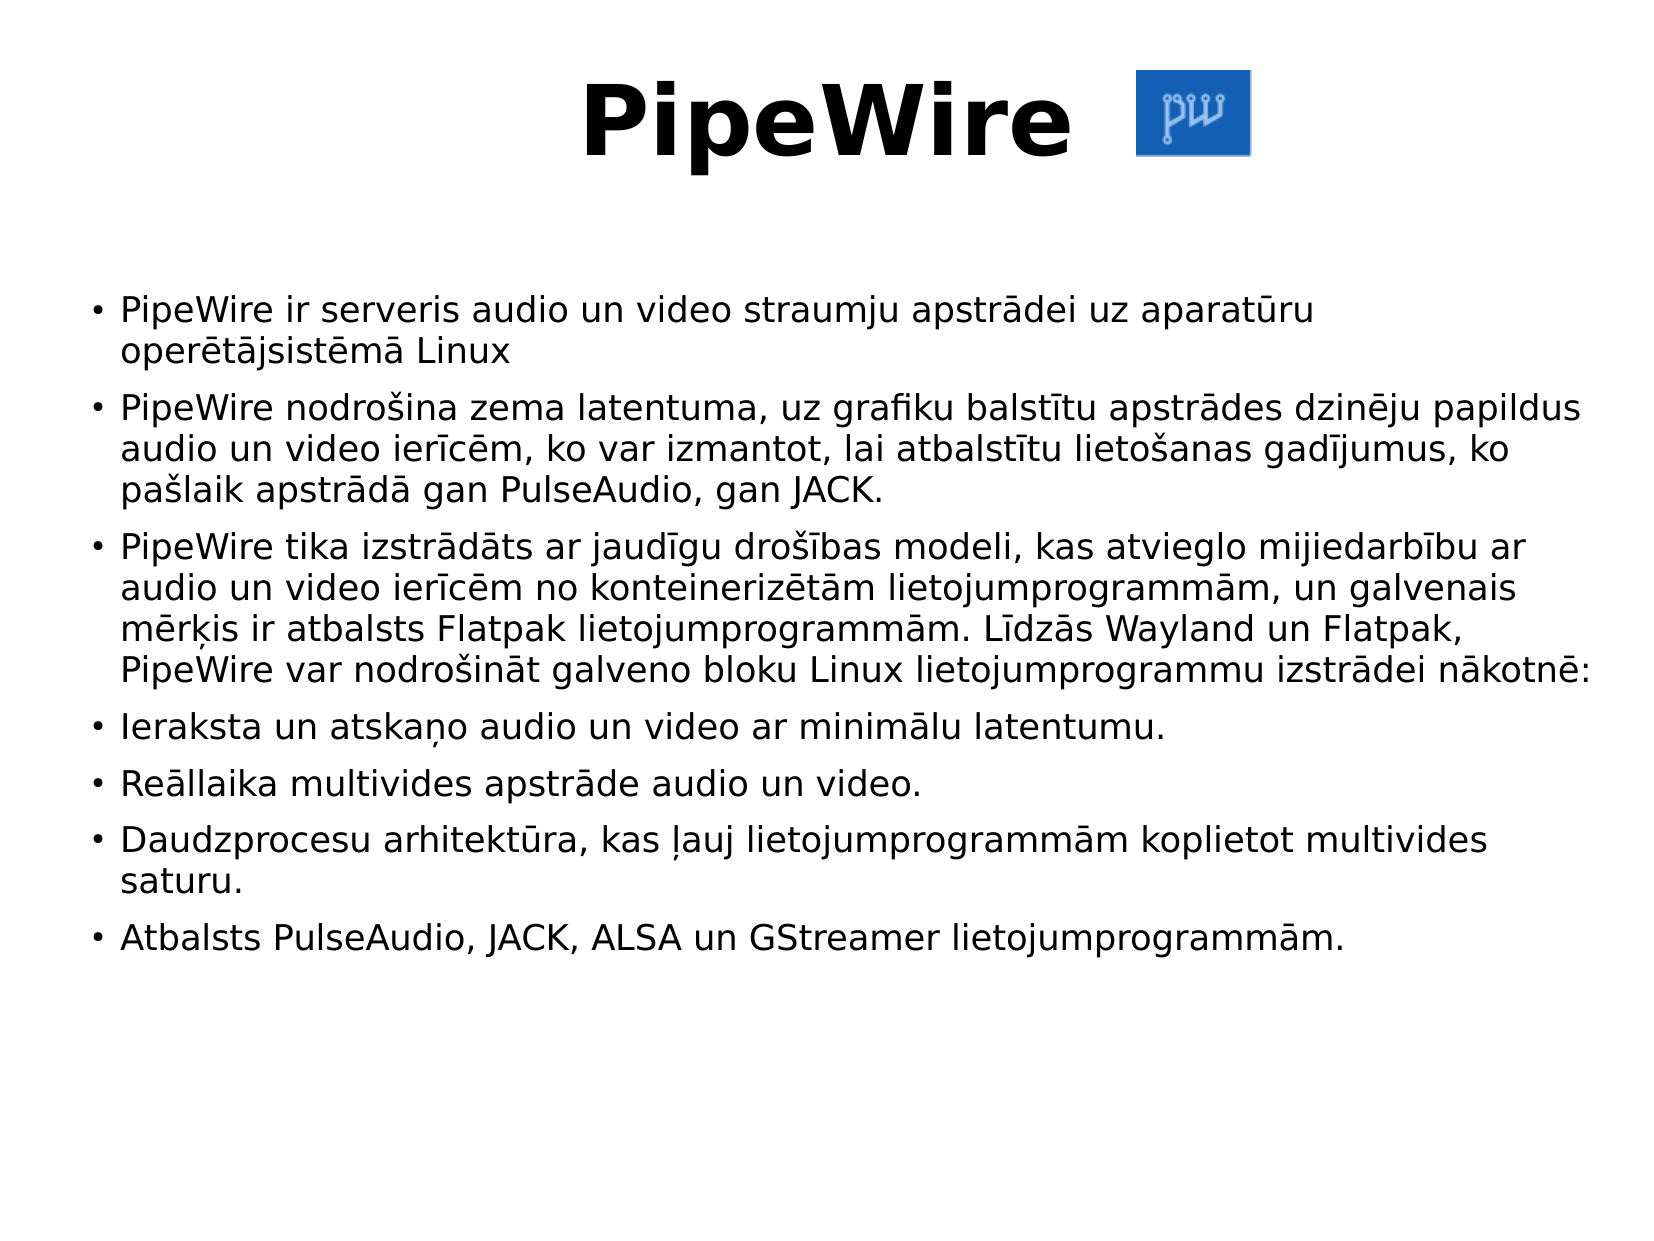

# PipeWire
PipeWire ir serveris audio un video straumju apstrādei uz aparatūru operētājsistēmā Linux
PipeWire nodrošina zema latentuma, uz grafiku balstītu apstrādes dzinēju papildus audio un video ierīcēm, ko var izmantot, lai atbalstītu lietošanas gadījumus, ko pašlaik apstrādā gan PulseAudio, gan JACK.
PipeWire tika izstrādāts ar jaudīgu drošības modeli, kas atvieglo mijiedarbību ar audio un video ierīcēm no konteinerizētām lietojumprogrammām, un galvenais mērķis ir atbalsts Flatpak lietojumprogrammām. Līdzās Wayland un Flatpak, PipeWire var nodrošināt galveno bloku Linux lietojumprogrammu izstrādei nākotnē:
Ieraksta un atskaņo audio un video ar minimālu latentumu.
Reāllaika multivides apstrāde audio un video.
Daudzprocesu arhitektūra, kas ļauj lietojumprogrammām koplietot multivides saturu.
Atbalsts PulseAudio, JACK, ALSA un GStreamer lietojumprogrammām.